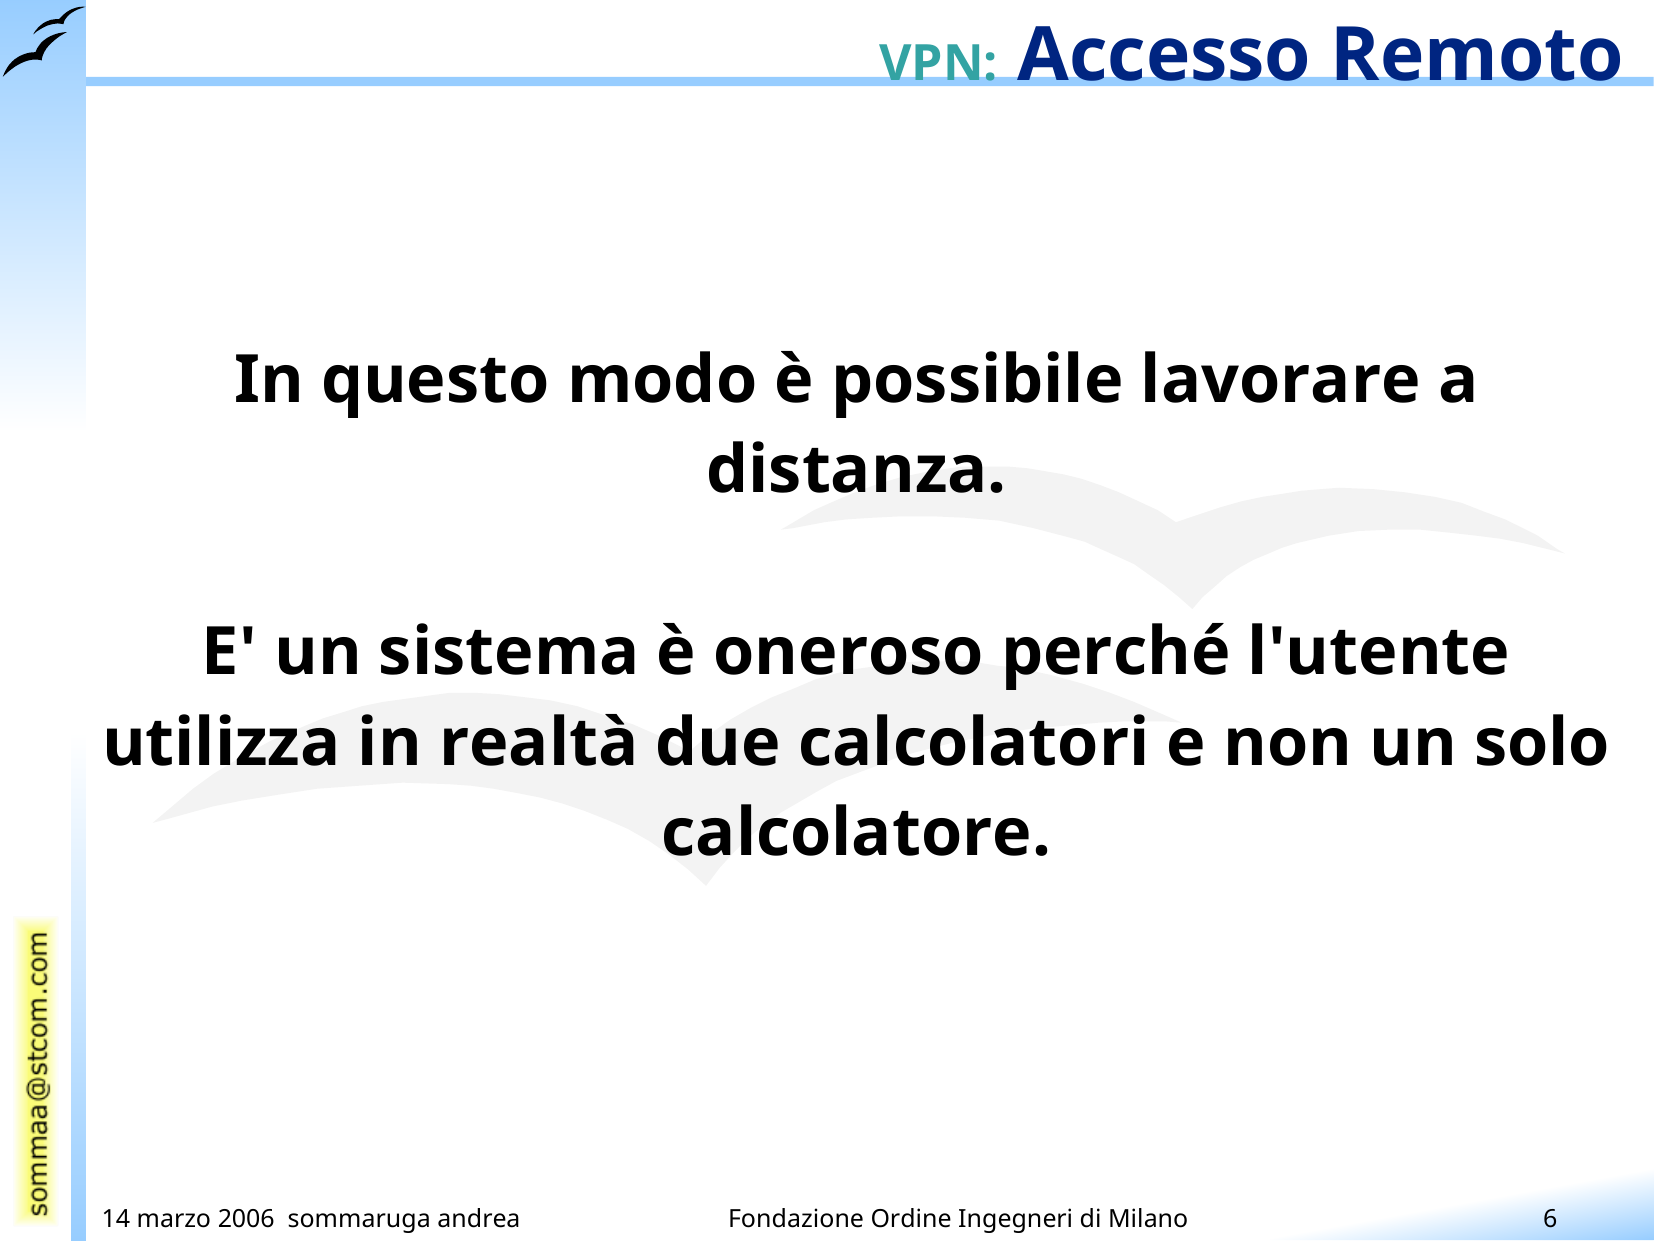

# VPN: Accesso Remoto
In questo modo è possibile lavorare a distanza.
E' un sistema è oneroso perché l'utente utilizza in realtà due calcolatori e non un solo calcolatore.